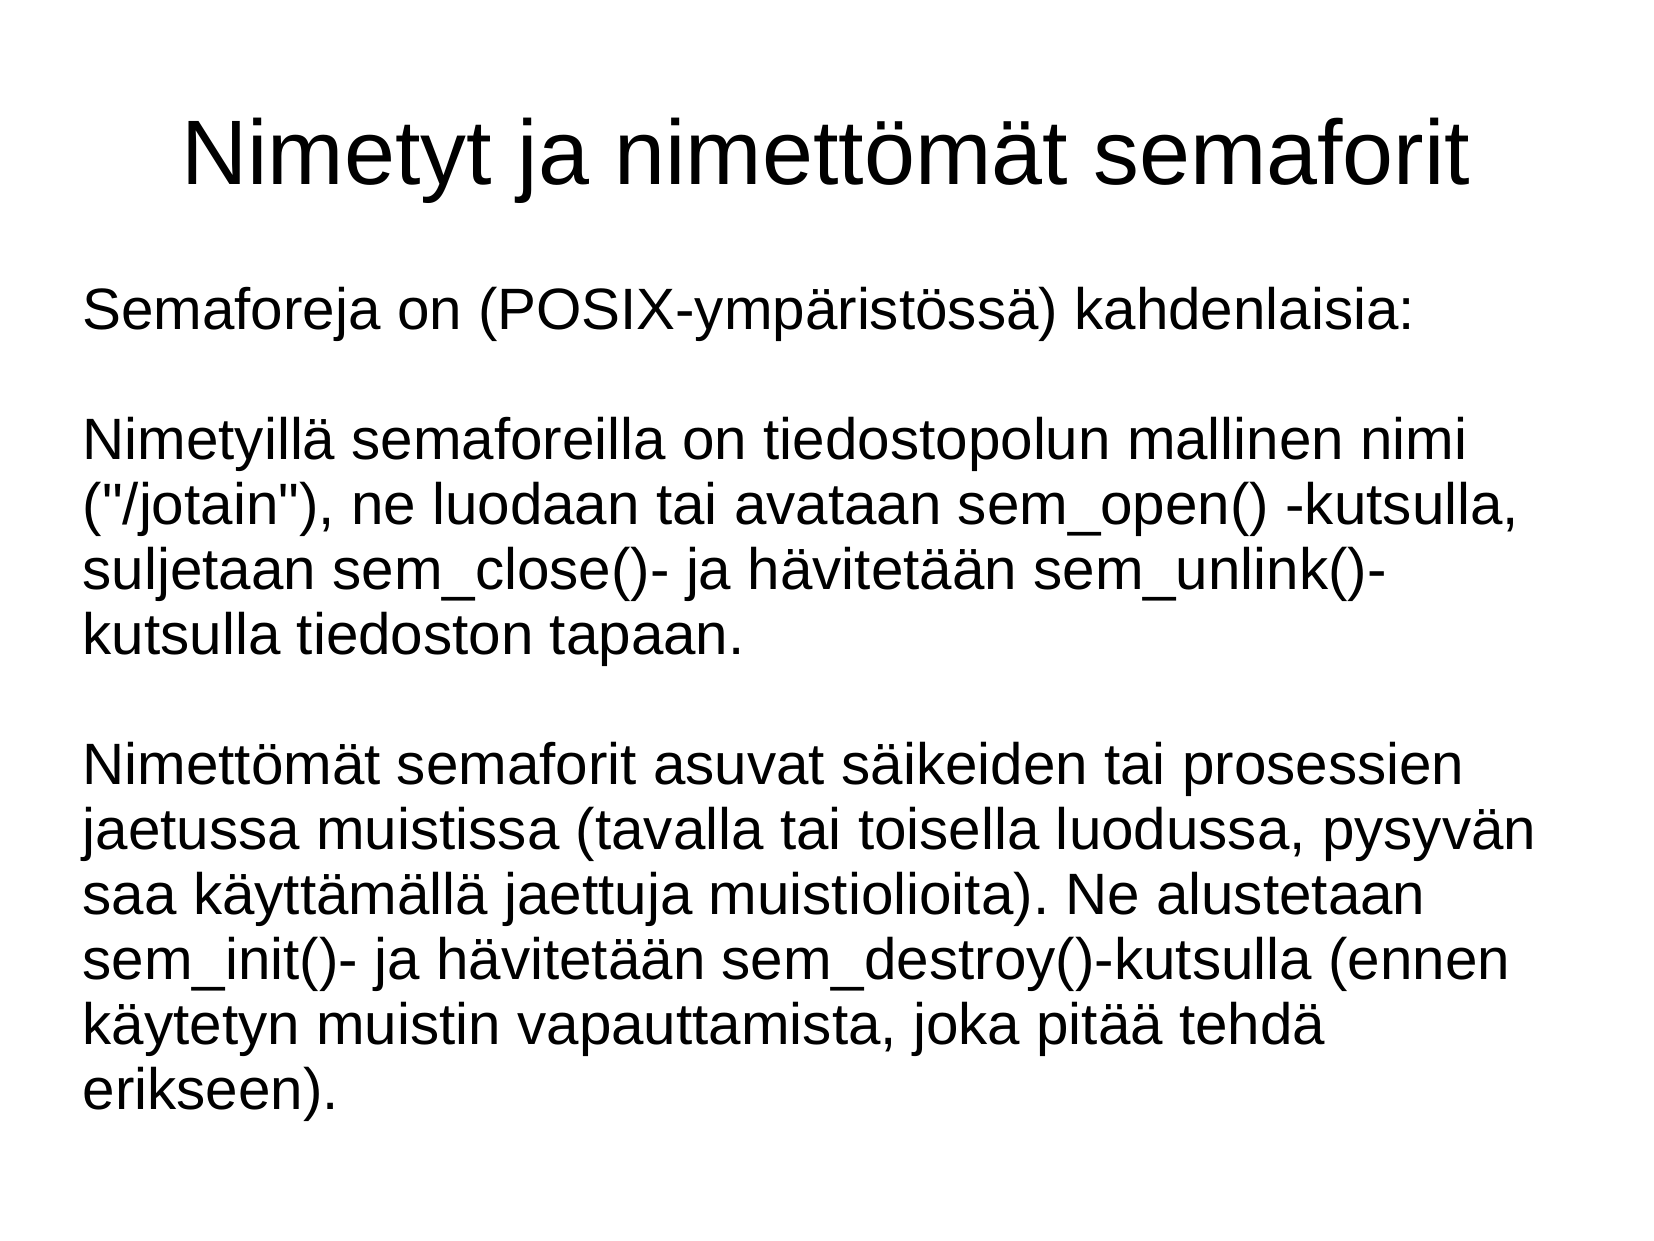

# Nimetyt ja nimettömät semaforit
Semaforeja on (POSIX-ympäristössä) kahdenlaisia:
Nimetyillä semaforeilla on tiedostopolun mallinen nimi ("/jotain"), ne luodaan tai avataan sem_open() -kutsulla, suljetaan sem_close()- ja hävitetään sem_unlink()-kutsulla tiedoston tapaan.
Nimettömät semaforit asuvat säikeiden tai prosessien jaetussa muistissa (tavalla tai toisella luodussa, pysyvän saa käyttämällä jaettuja muistiolioita). Ne alustetaan sem_init()- ja hävitetään sem_destroy()-kutsulla (ennen käytetyn muistin vapauttamista, joka pitää tehdä erikseen).